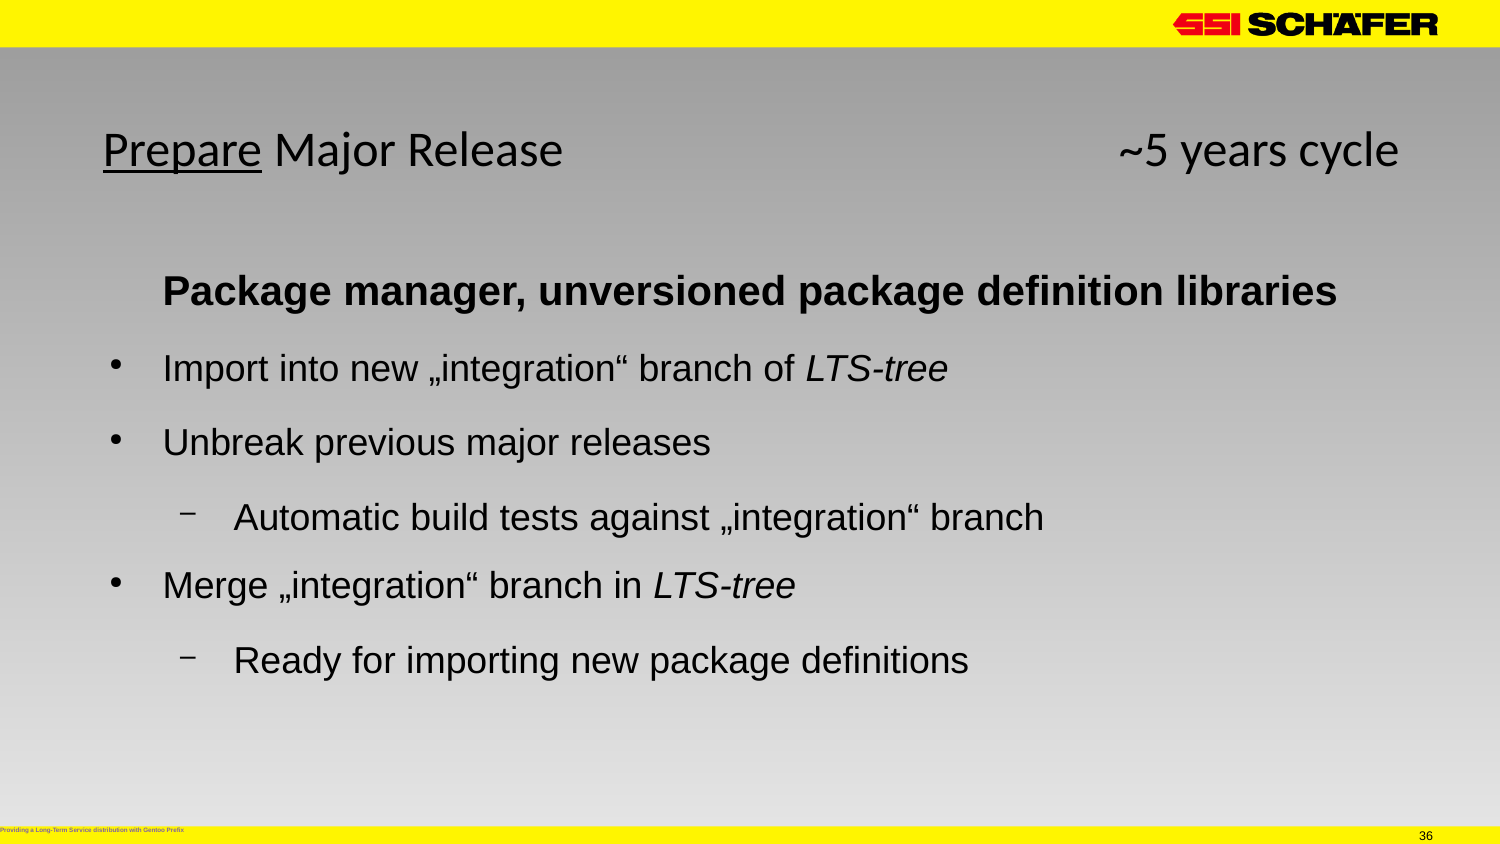

Prepare Major Release
~5 years cycle
# Package manager, unversioned package definition libraries
Import into new „integration“ branch of LTS-tree
Unbreak previous major releases
Automatic build tests against „integration“ branch
Merge „integration“ branch in LTS-tree
Ready for importing new package definitions
© 2015 SSI Schäfer